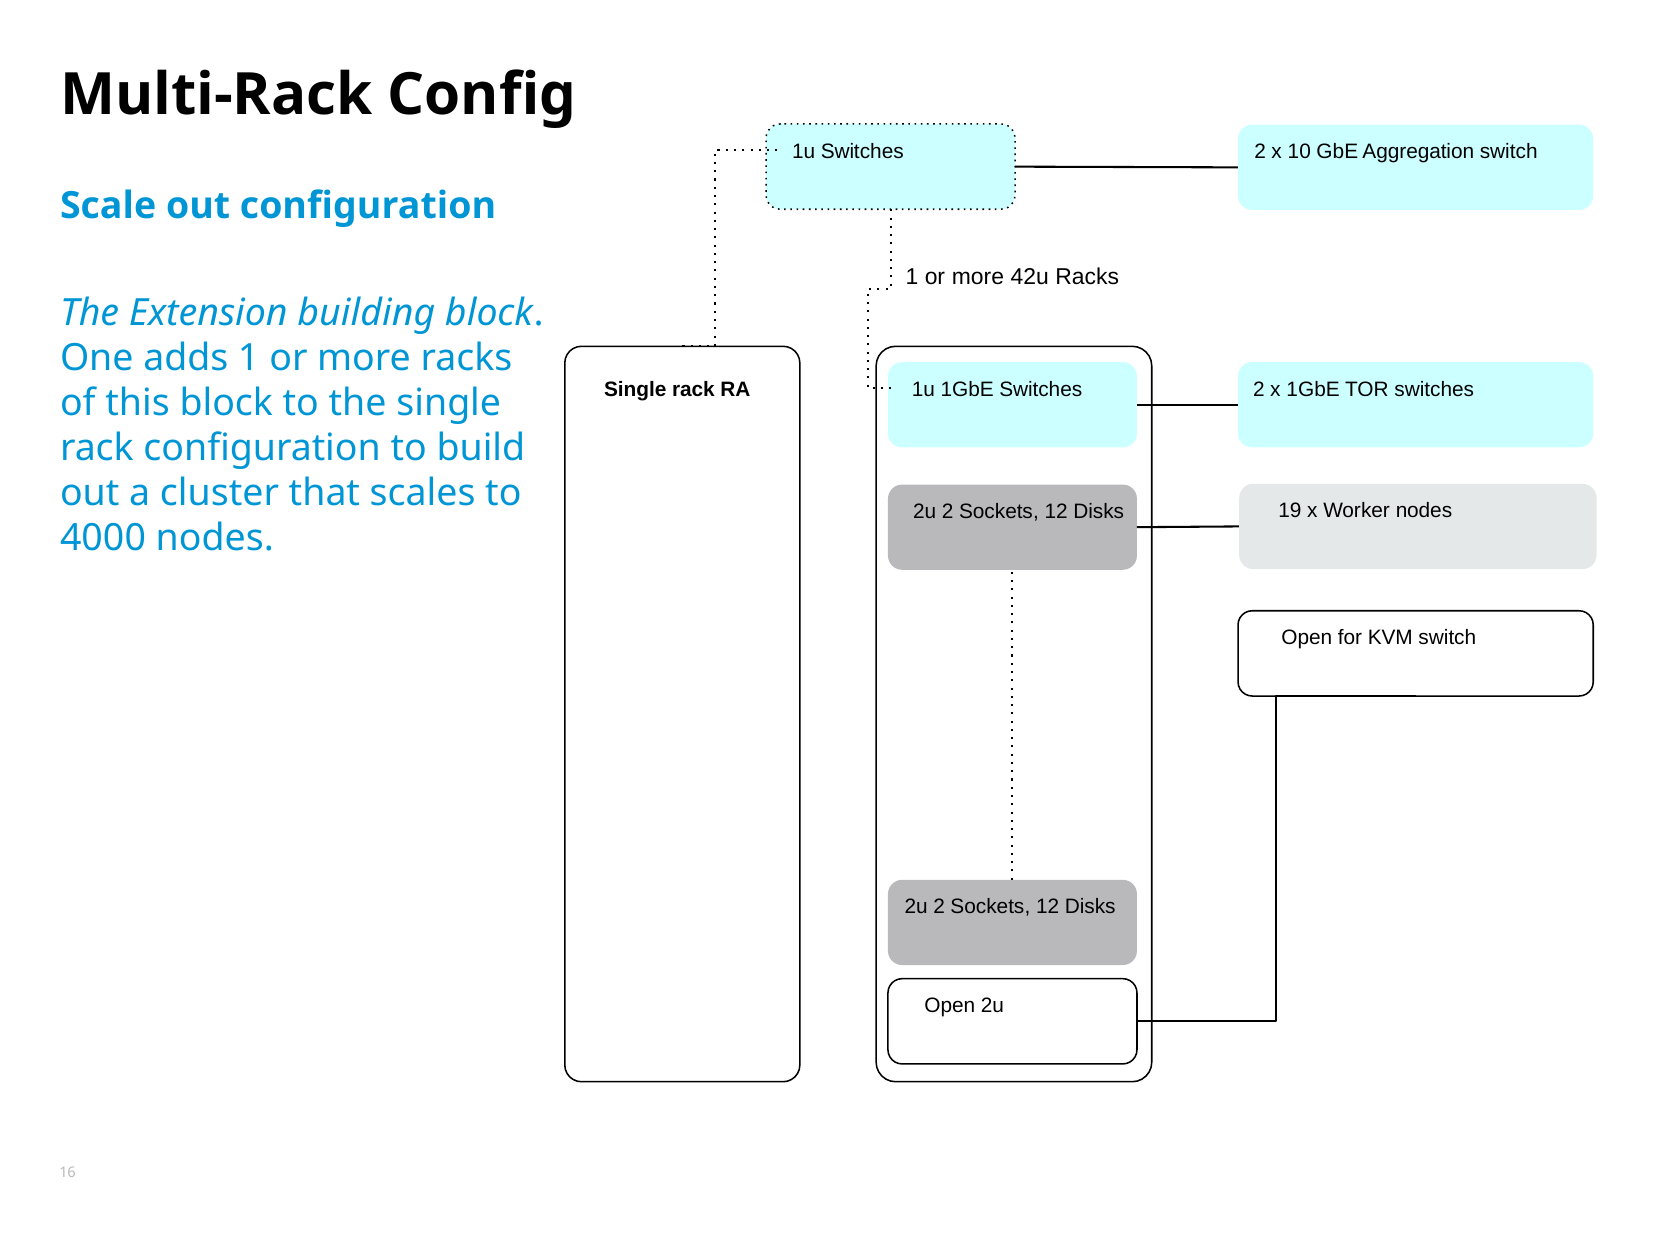

Multi-Rack Config
1u Switches
2 x 10 GbE Aggregation switch
1 or more 42u Racks
Single rack RA
1u 1GbE Switches
2 x 1GbE TOR switches
19 x Worker nodes
2u 2 Sockets, 12 Disks
Open for KVM switch
2u 2 Sockets, 12 Disks
Open 2u
# Scale out configuration
The Extension building block. One adds 1 or more racks of this block to the single rack configuration to build out a cluster that scales to 4000 nodes.